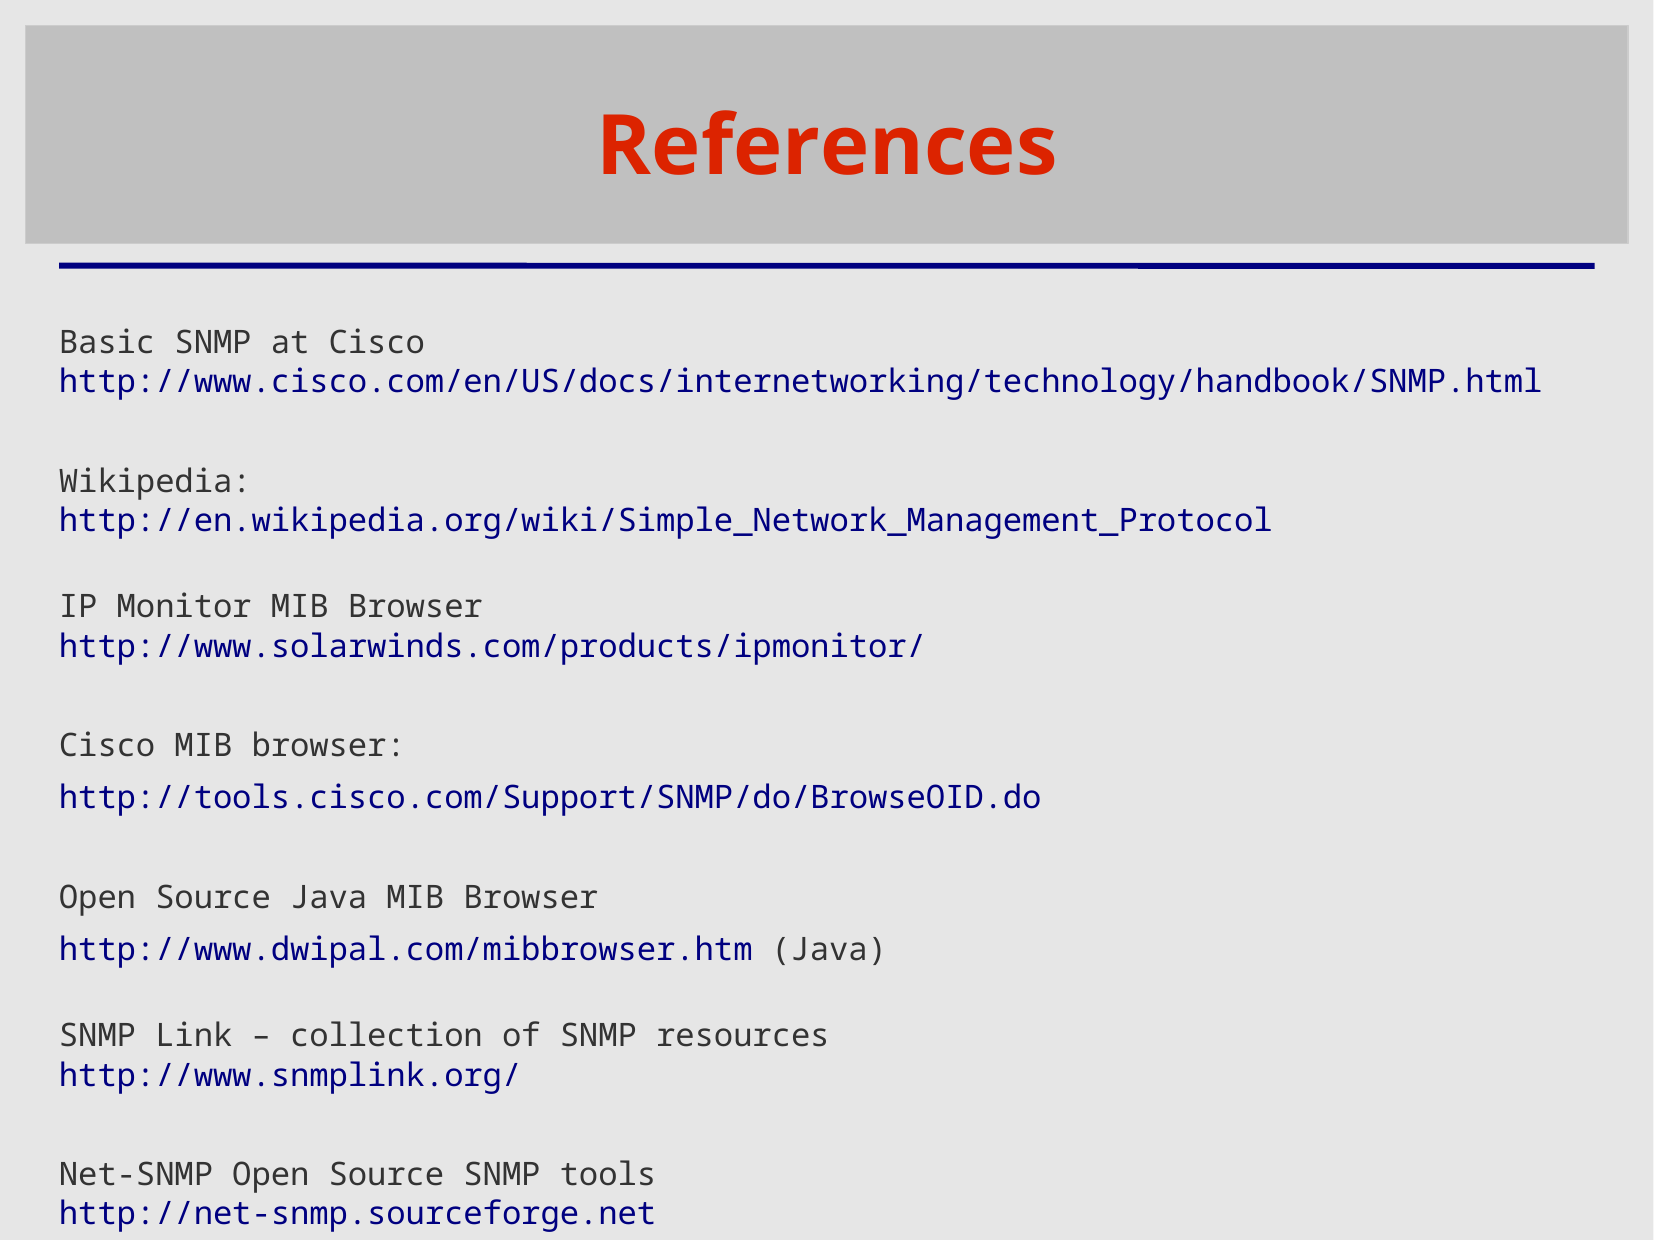

# References
Basic SNMP at Cisco
http://www.cisco.com/en/US/docs/internetworking/technology/handbook/SNMP.html
Wikipedia:
http://en.wikipedia.org/wiki/Simple_Network_Management_Protocol
IP Monitor MIB Browser
http://www.solarwinds.com/products/ipmonitor/
Cisco MIB browser:
http://tools.cisco.com/Support/SNMP/do/BrowseOID.do
Open Source Java MIB Browser
http://www.dwipal.com/mibbrowser.htm (Java)
SNMP Link – collection of SNMP resources
http://www.snmplink.org/
Net-SNMP Open Source SNMP tools
http://net-snmp.sourceforge.net